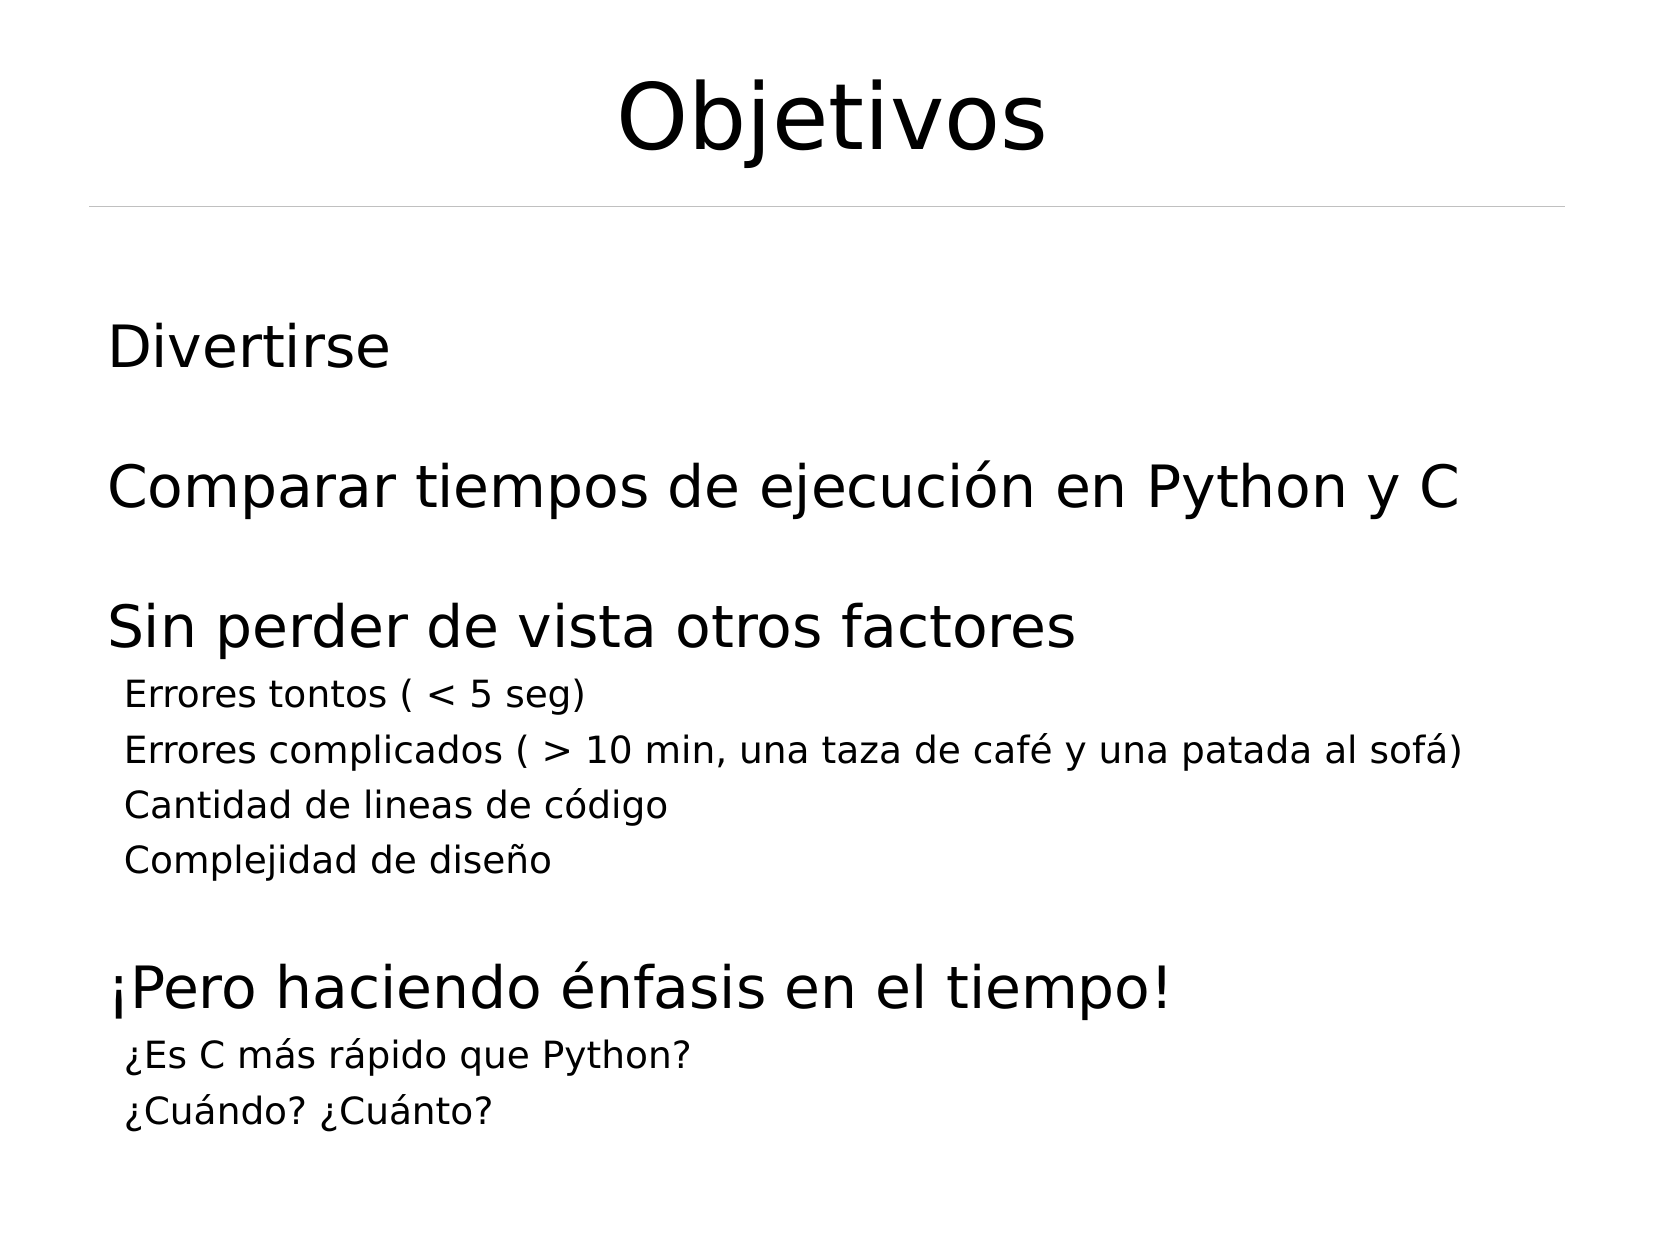

# Objetivos
 Divertirse
 Comparar tiempos de ejecución en Python y C
 Sin perder de vista otros factores
Errores tontos ( < 5 seg)
Errores complicados ( > 10 min, una taza de café y una patada al sofá)
Cantidad de lineas de código
Complejidad de diseño
 ¡Pero haciendo énfasis en el tiempo!
¿Es C más rápido que Python?
¿Cuándo? ¿Cuánto?